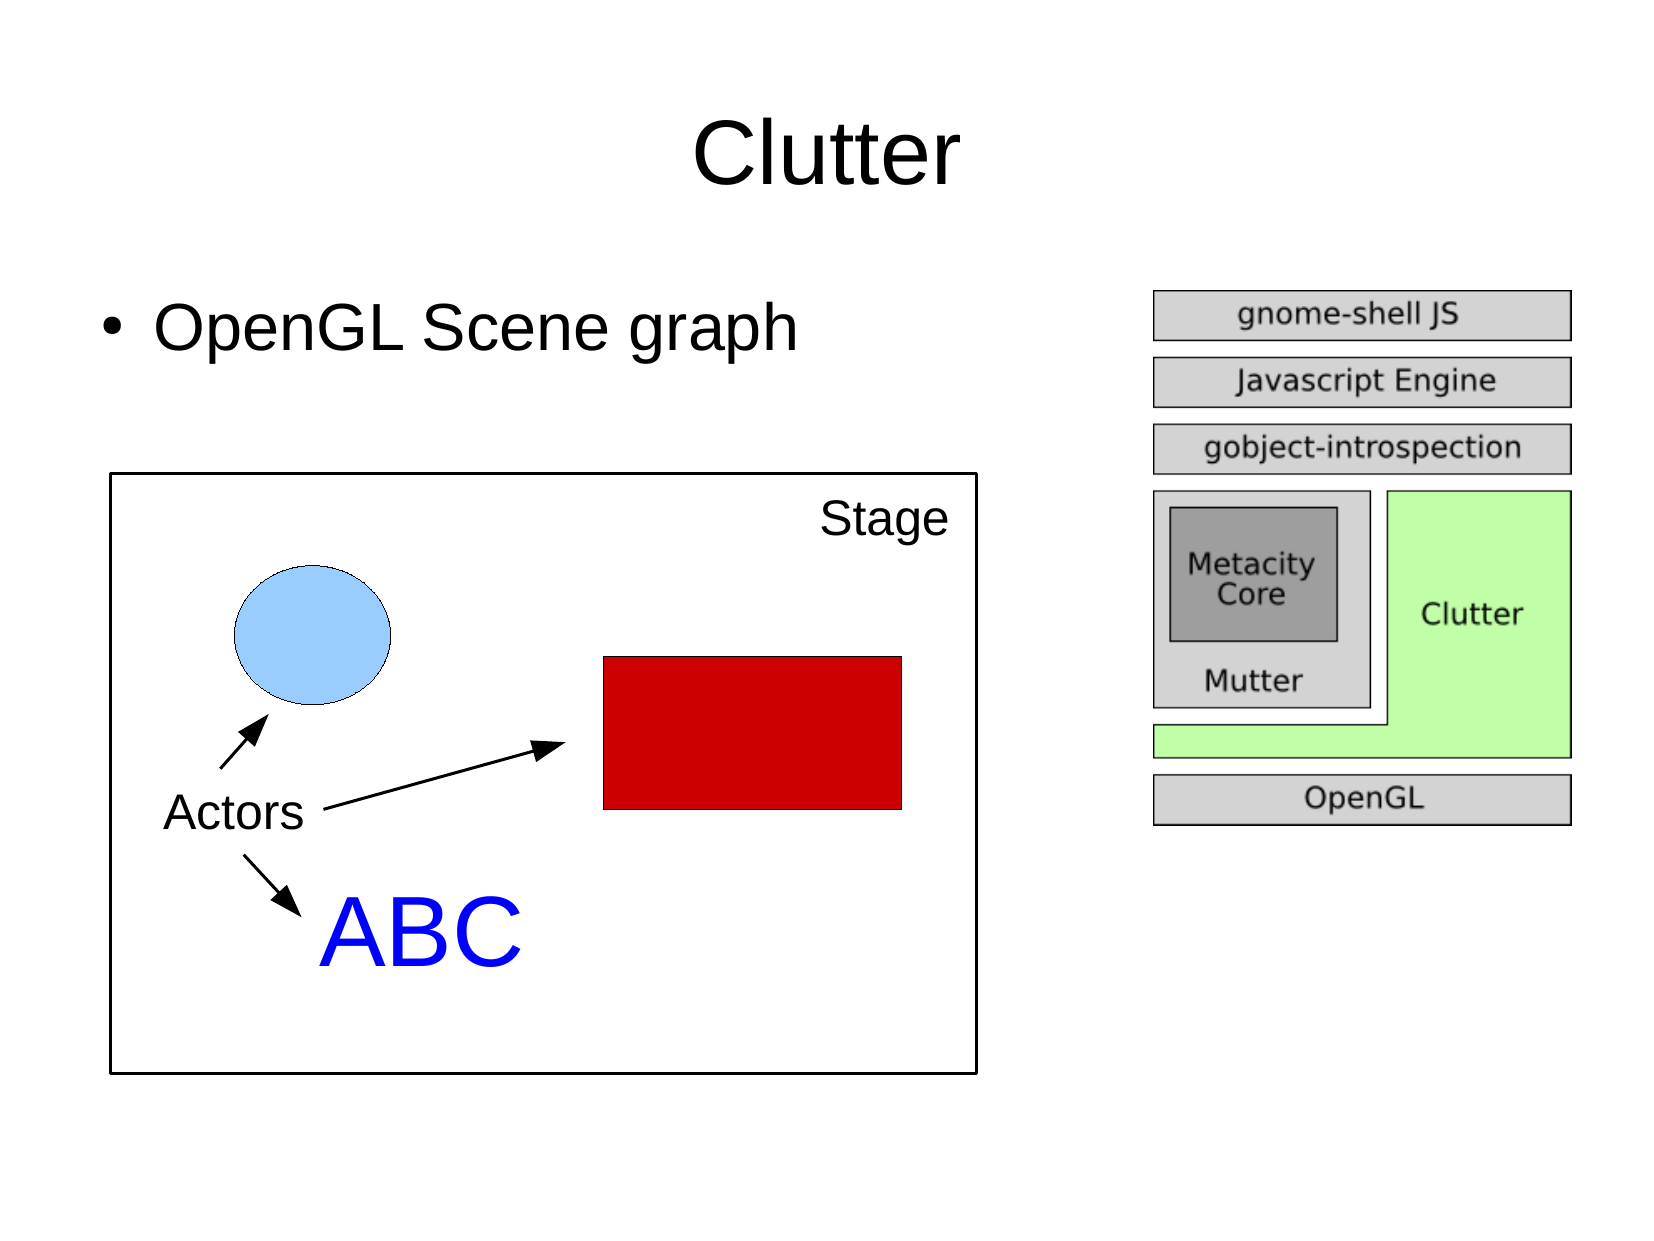

# Clutter
OpenGL Scene graph
Stage
Actors
ABC